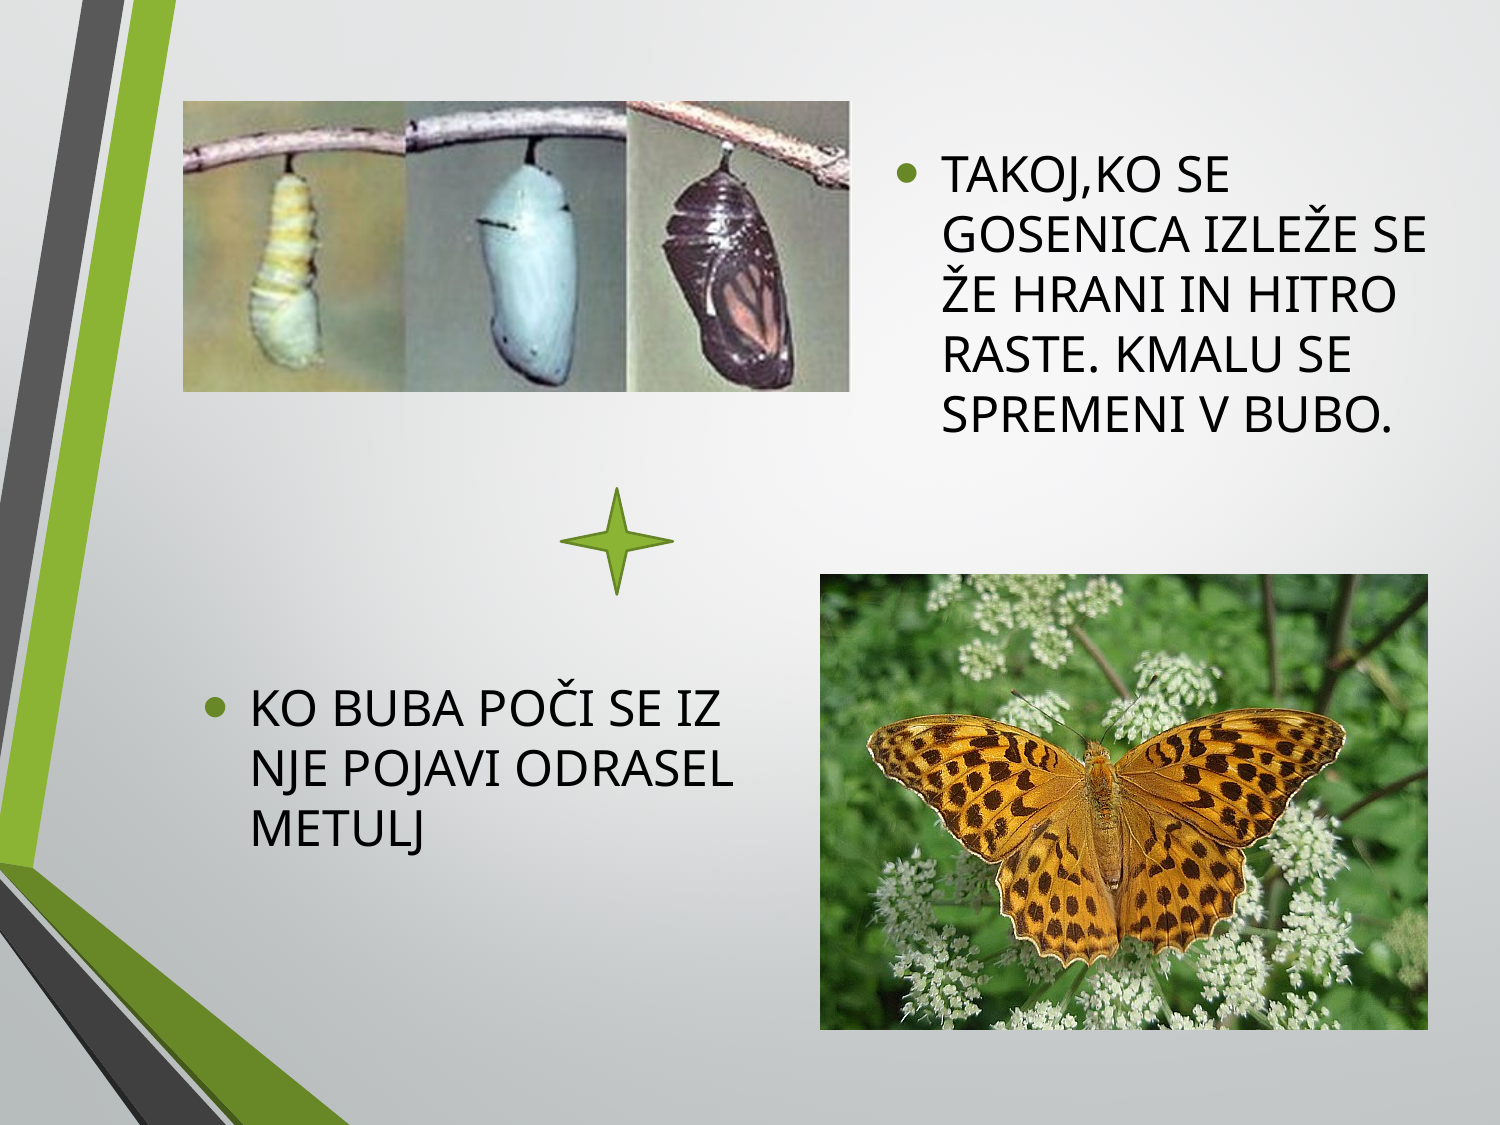

# TAKOJ,KO SE GOSENICA IZLEŽE SE ŽE HRANI IN HITRO RASTE. KMALU SE SPREMENI V BUBO.
KO BUBA POČI SE IZ NJE POJAVI ODRASEL METULJ